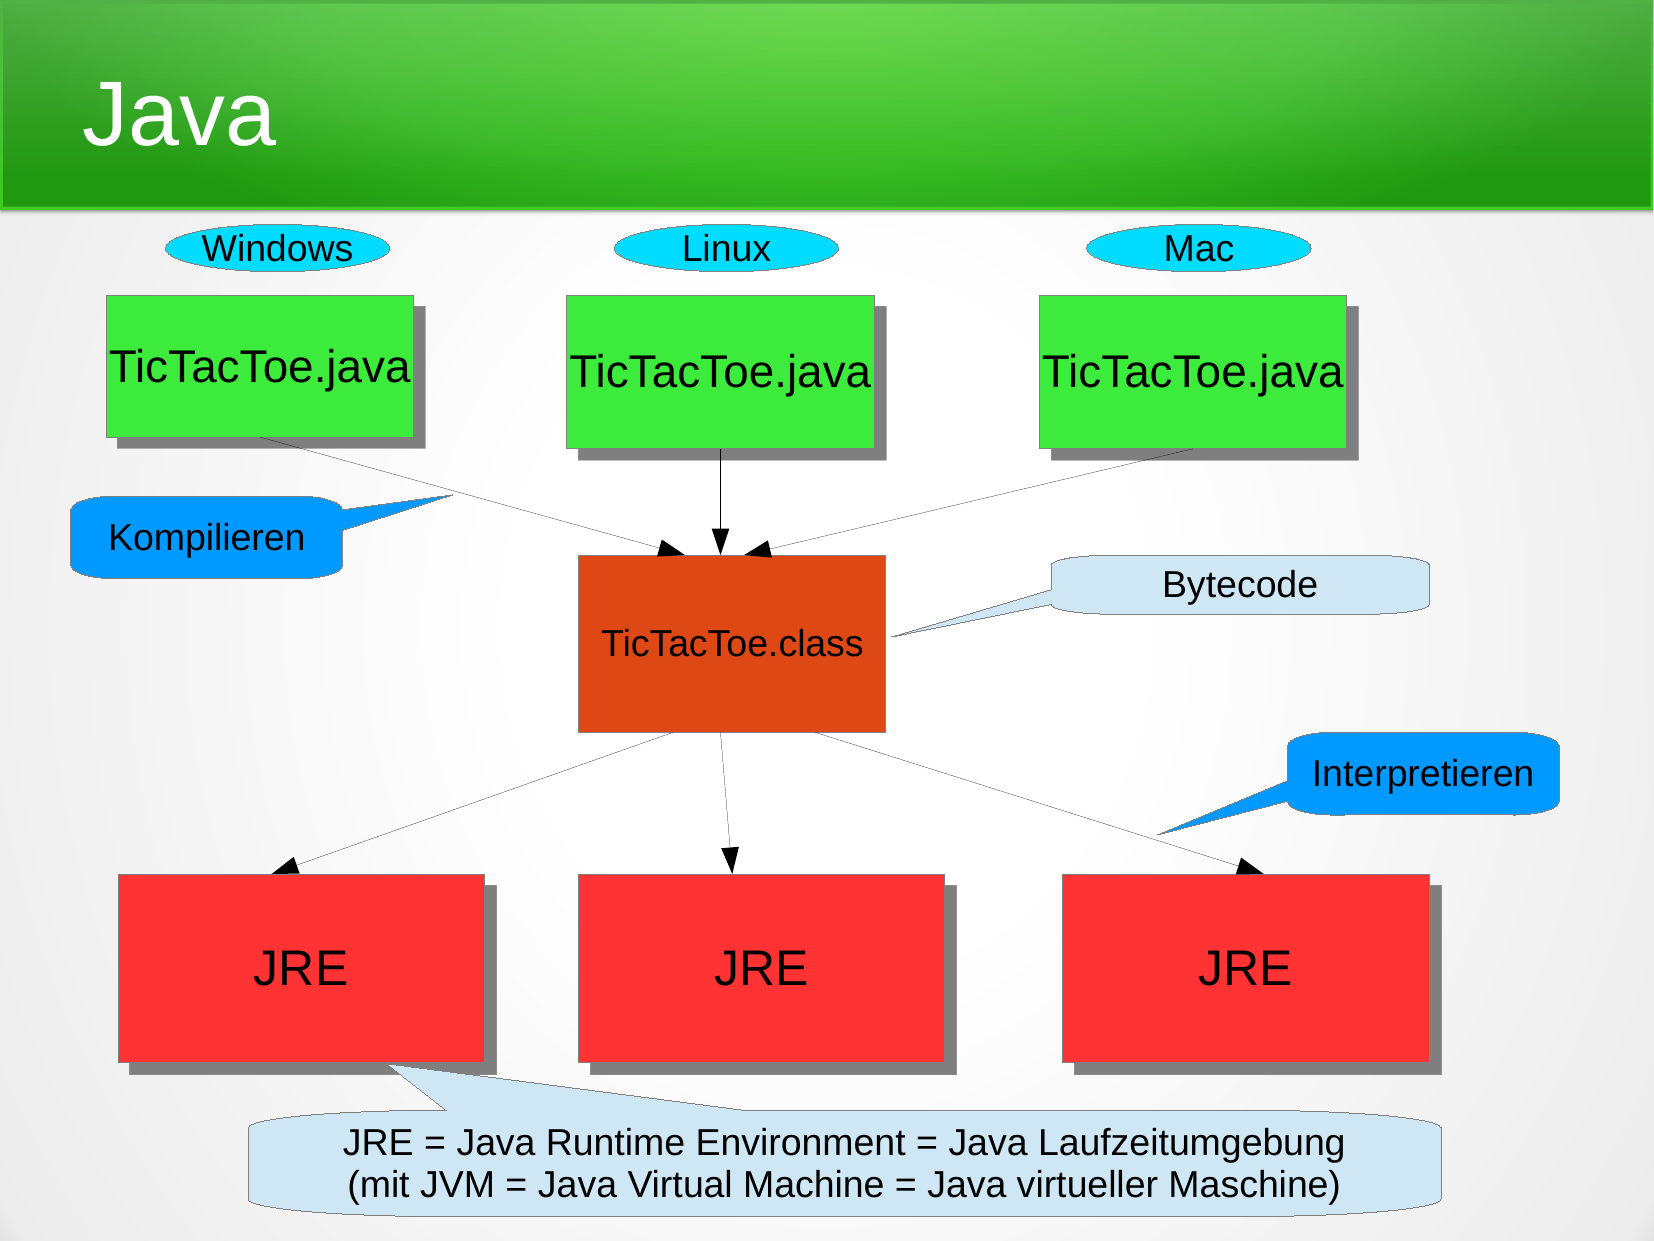

# Java
Windows
Linux
Mac
TicTacToe.java
TicTacToe.java
TicTacToe.java
Kompilieren
TicTacToe.class
Bytecode
Interpretieren
JRE
JRE
JRE
JRE = Java Runtime Environment = Java Laufzeitumgebung
(mit JVM = Java Virtual Machine = Java virtueller Maschine)